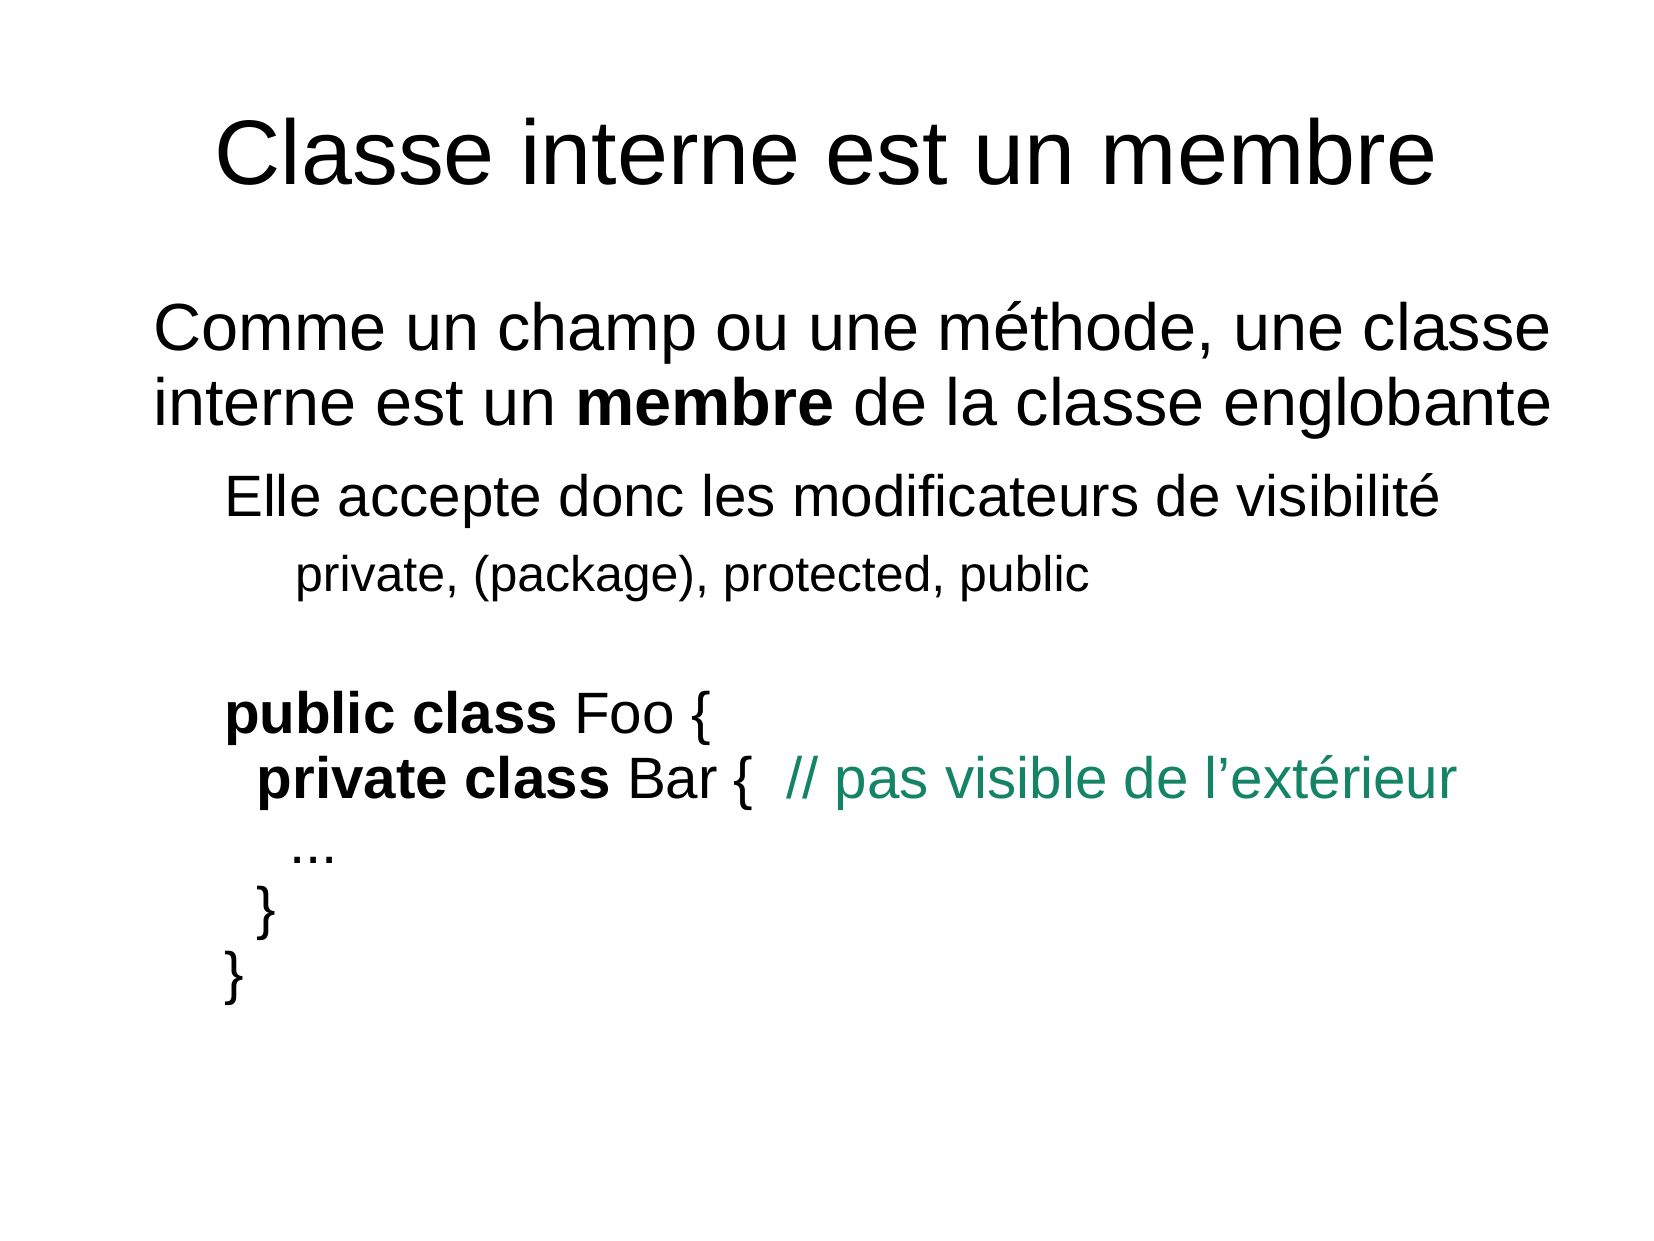

# Classe interne est un membre
Comme un champ ou une méthode, une classe interne est un membre de la classe englobante
Elle accepte donc les modificateurs de visibilité
private, (package), protected, public
public class Foo {
 private class Bar { // pas visible de l’extérieur
 ...
 }
}